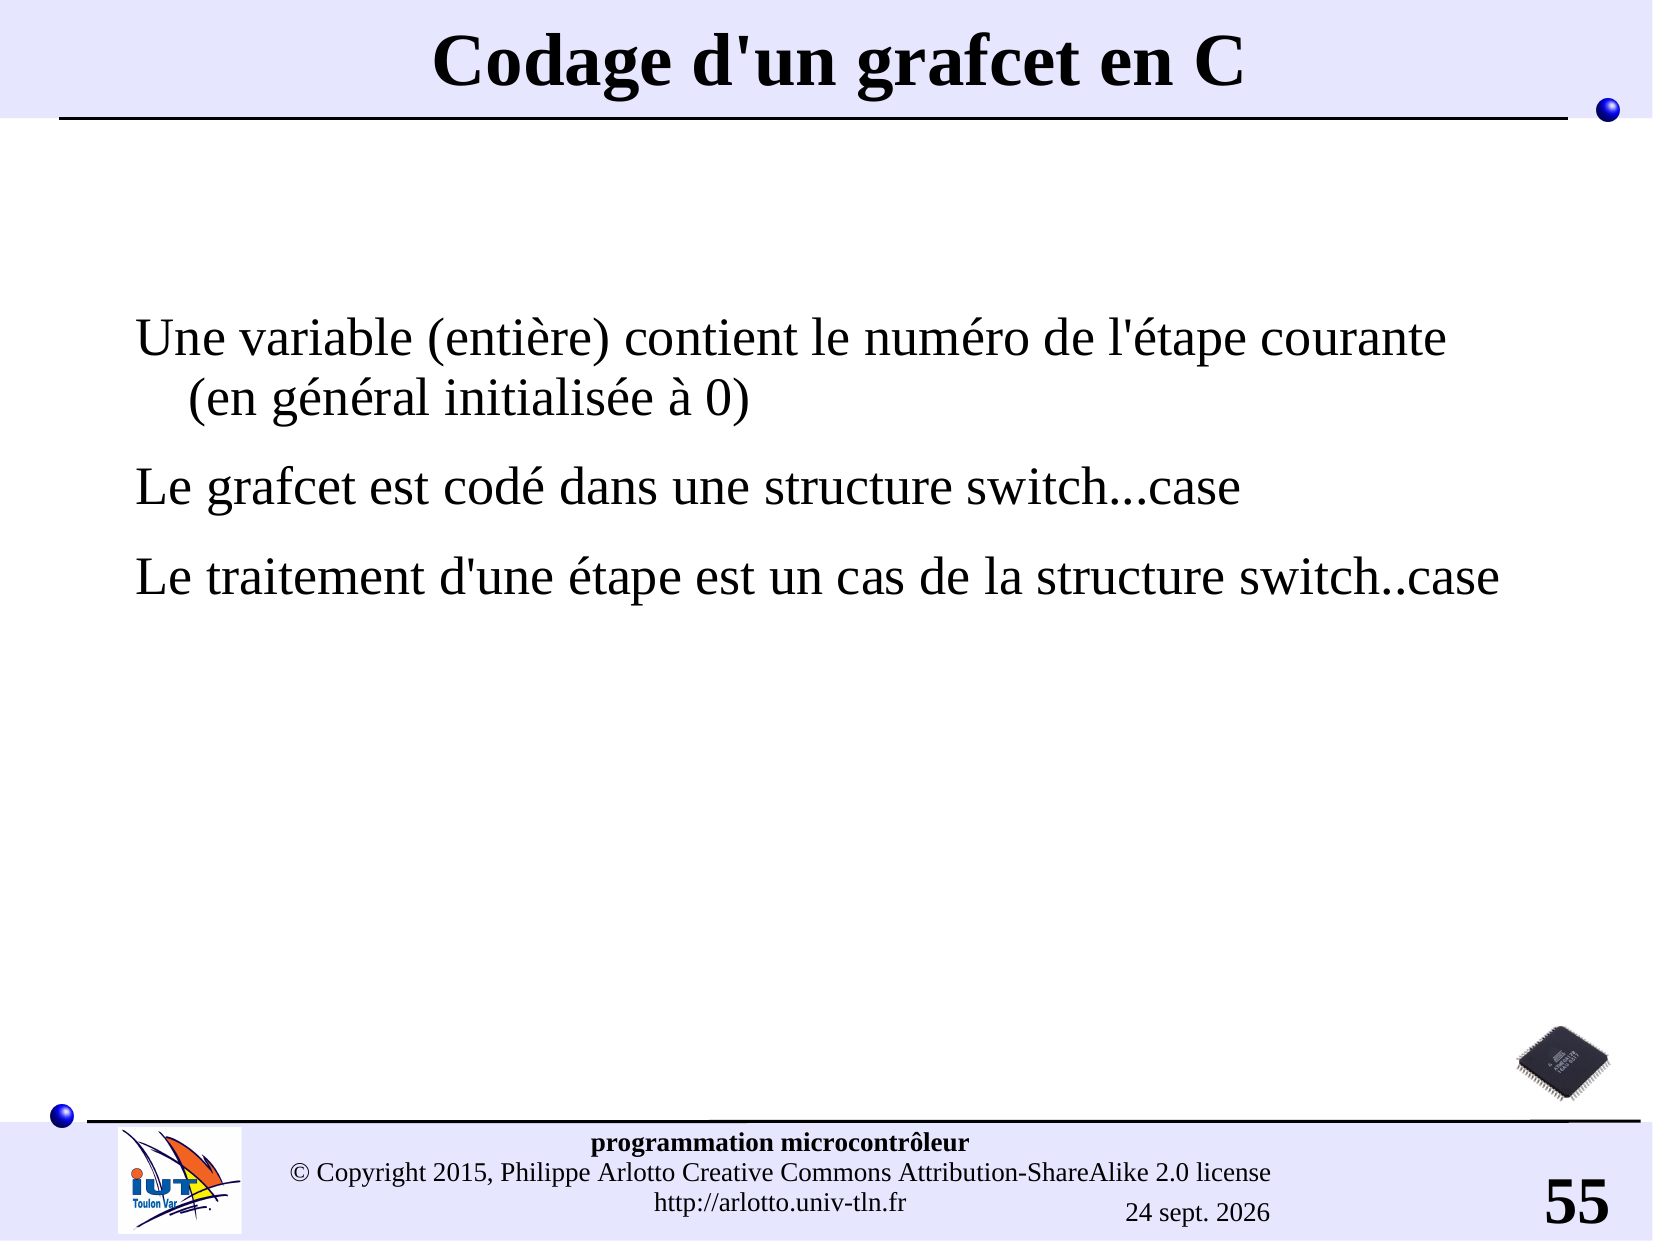

# Codage d'un grafcet en C
Une variable (entière) contient le numéro de l'étape courante
(en général initialisée à 0)
Le grafcet est codé dans une structure switch...case
Le traitement d'une étape est un cas de la structure switch..case